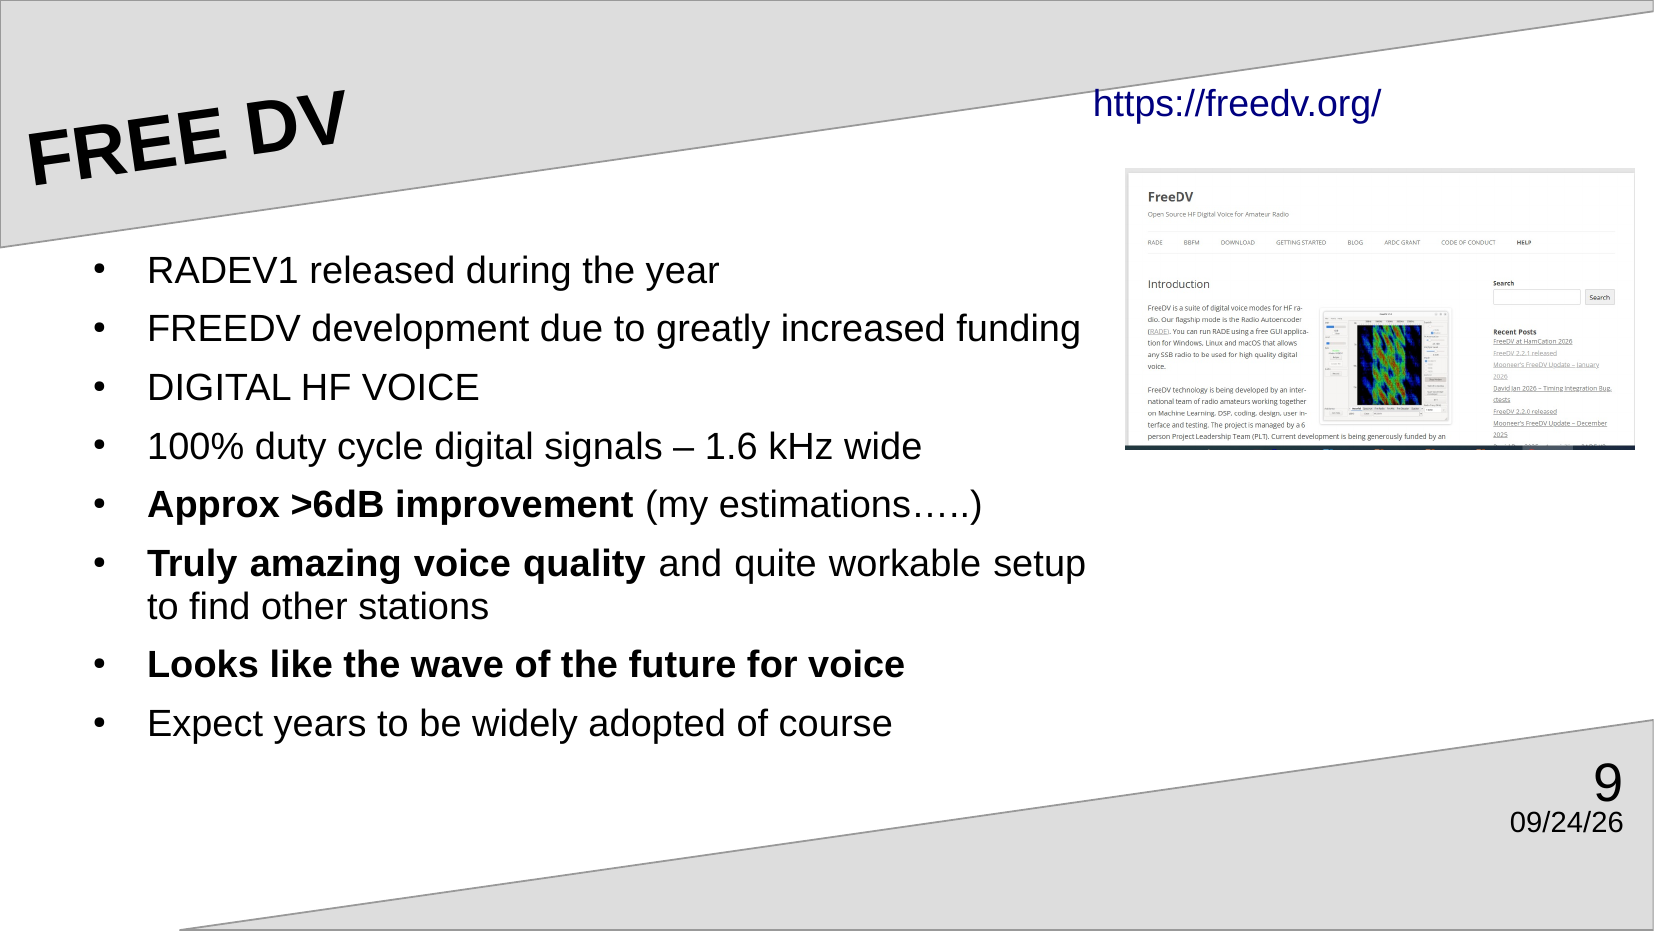

# FREE DV
https://freedv.org/
RADEV1 released during the year
FREEDV development due to greatly increased funding
DIGITAL HF VOICE
100% duty cycle digital signals – 1.6 kHz wide
Approx >6dB improvement (my estimations…..)
Truly amazing voice quality and quite workable setup to find other stations
Looks like the wave of the future for voice
Expect years to be widely adopted of course
9